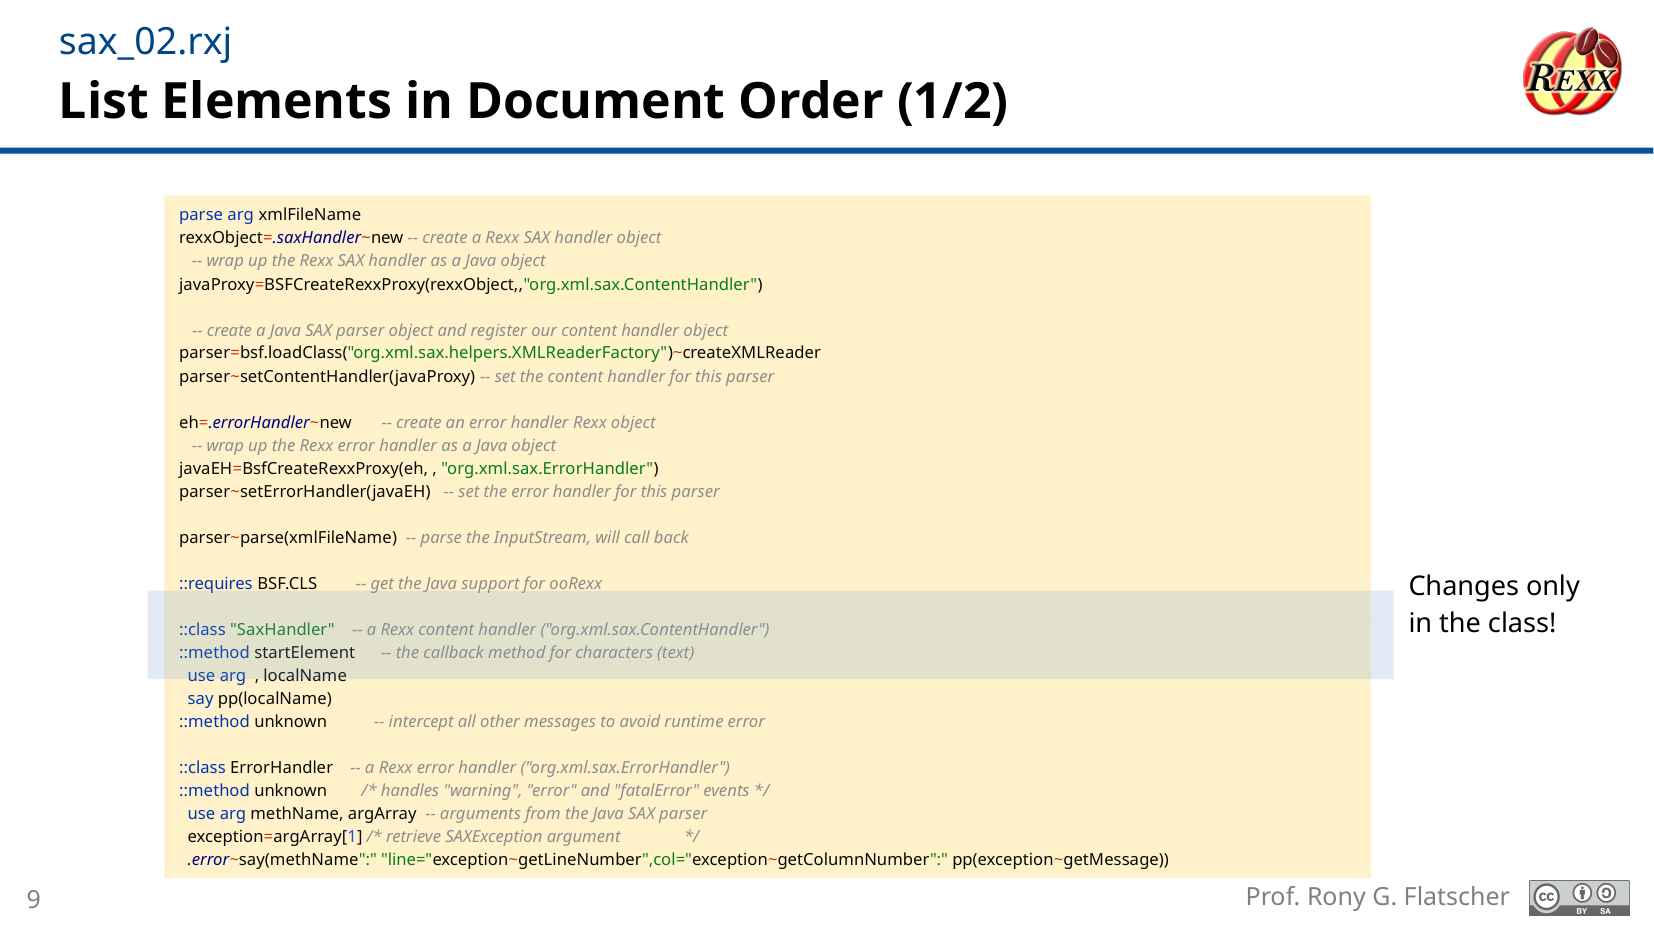

# sax_02.rxj List Elements in Document Order (1/2)
parse arg xmlFileName
rexxObject=.saxHandler~new -- create a Rexx SAX handler object
 -- wrap up the Rexx SAX handler as a Java object
javaProxy=BSFCreateRexxProxy(rexxObject,,"org.xml.sax.ContentHandler")
 -- create a Java SAX parser object and register our content handler object
parser=bsf.loadClass("org.xml.sax.helpers.XMLReaderFactory")~createXMLReader
parser~setContentHandler(javaProxy) -- set the content handler for this parser
eh=.errorHandler~new -- create an error handler Rexx object
 -- wrap up the Rexx error handler as a Java object
javaEH=BsfCreateRexxProxy(eh, , "org.xml.sax.ErrorHandler")
parser~setErrorHandler(javaEH) -- set the error handler for this parser
parser~parse(xmlFileName) -- parse the InputStream, will call back
::requires BSF.CLS -- get the Java support for ooRexx
::class "SaxHandler" -- a Rexx content handler ("org.xml.sax.ContentHandler")
::method startElement -- the callback method for characters (text)
 use arg , localName
 say pp(localName)
::method unknown -- intercept all other messages to avoid runtime error
::class ErrorHandler -- a Rexx error handler ("org.xml.sax.ErrorHandler")
::method unknown /* handles "warning", "error" and "fatalError" events */
 use arg methName, argArray -- arguments from the Java SAX parser
 exception=argArray[1] /* retrieve SAXException argument */
 .error~say(methName":" "line="exception~getLineNumber",col="exception~getColumnNumber":" pp(exception~getMessage))
Changes only
in the class!